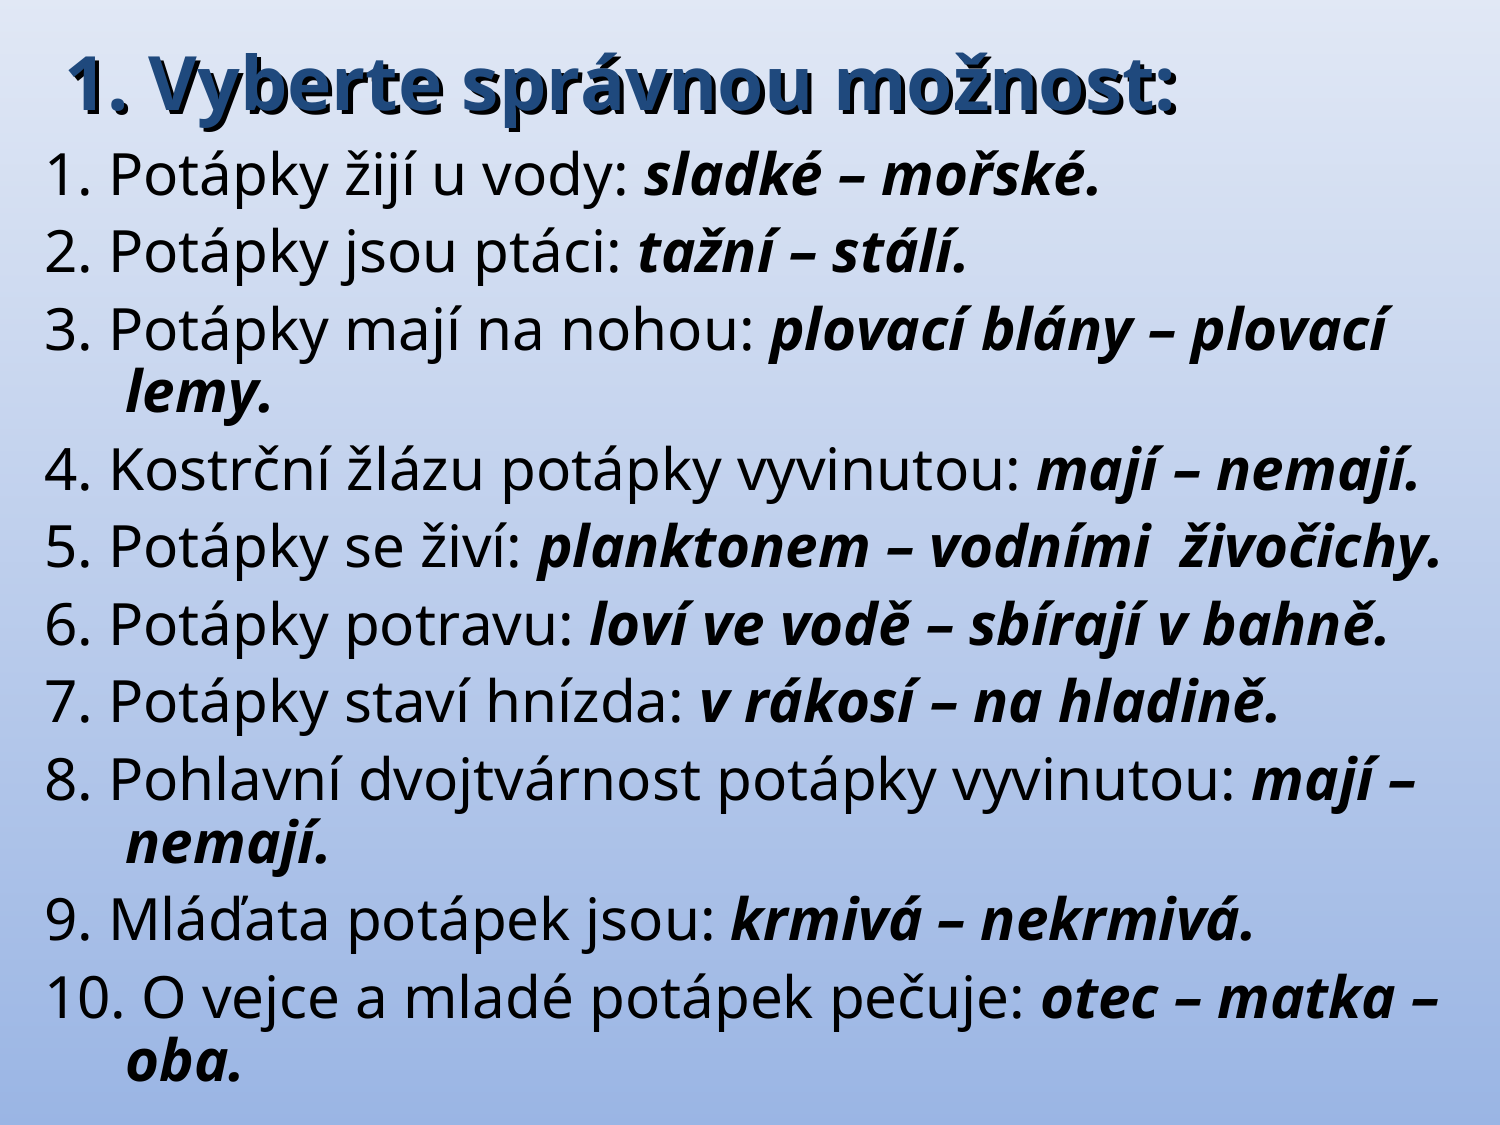

# 1. Vyberte správnou možnost:
1. Potápky žijí u vody: sladké – mořské.
2. Potápky jsou ptáci: tažní – stálí.
3. Potápky mají na nohou: plovací blány – plovací lemy.
4. Kostrční žlázu potápky vyvinutou: mají – nemají.
5. Potápky se živí: planktonem – vodními živočichy.
6. Potápky potravu: loví ve vodě – sbírají v bahně.
7. Potápky staví hnízda: v rákosí – na hladině.
8. Pohlavní dvojtvárnost potápky vyvinutou: mají – nemají.
9. Mláďata potápek jsou: krmivá – nekrmivá.
10. O vejce a mladé potápek pečuje: otec – matka – oba.